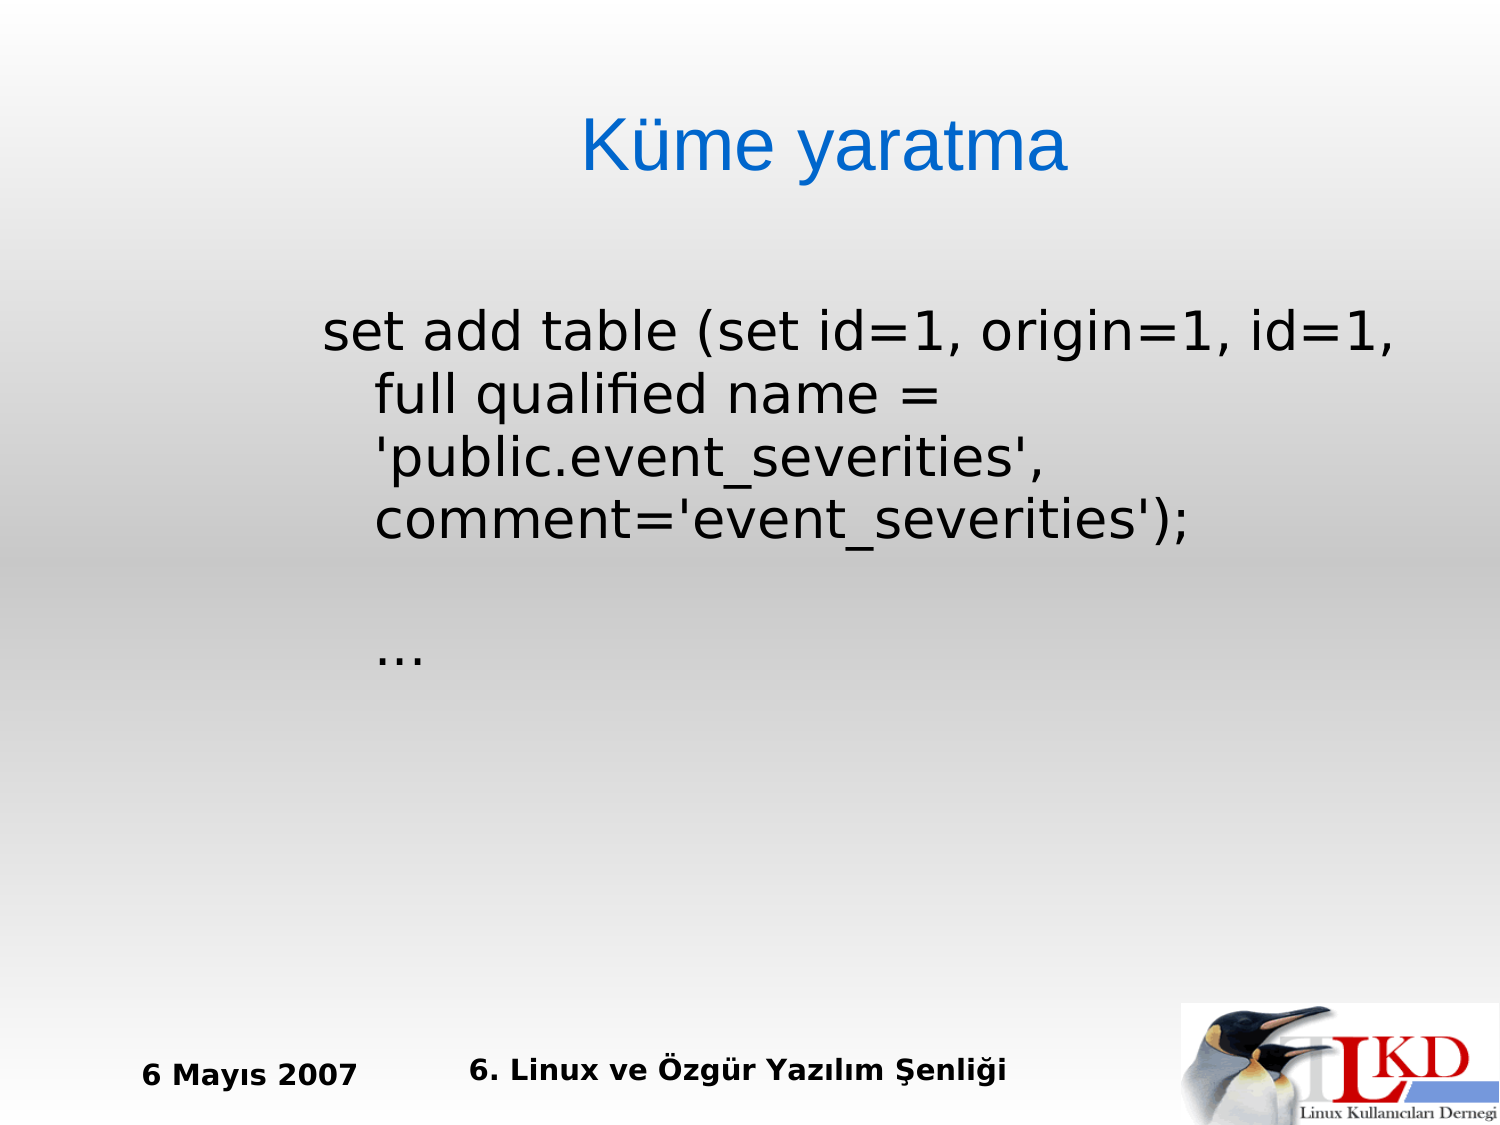

# Küme yaratma
set add table (set id=1, origin=1, id=1, full qualified name = 'public.event_severities', comment='event_severities');
...